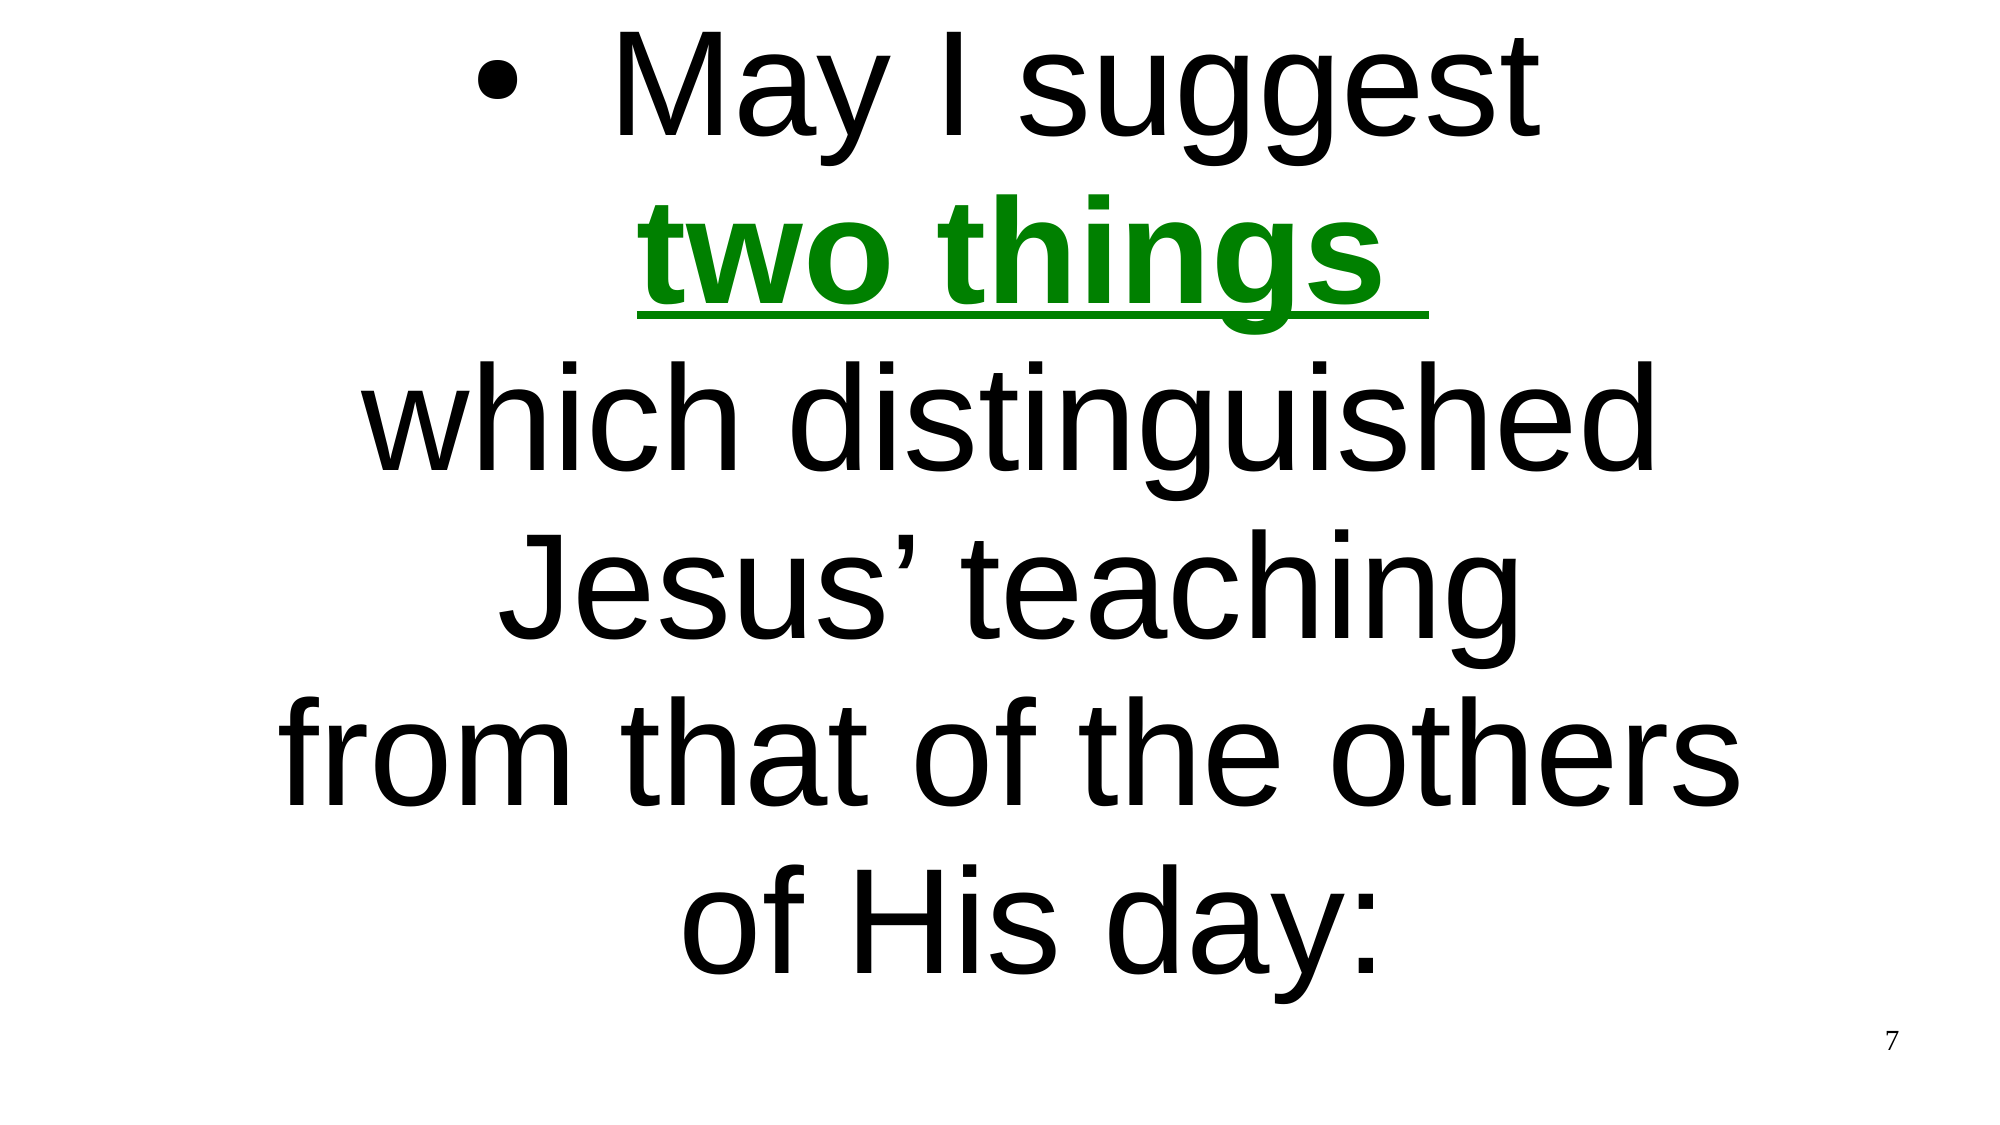

# May I suggest two things which distinguished Jesus’ teaching from that of the others of His day:
7